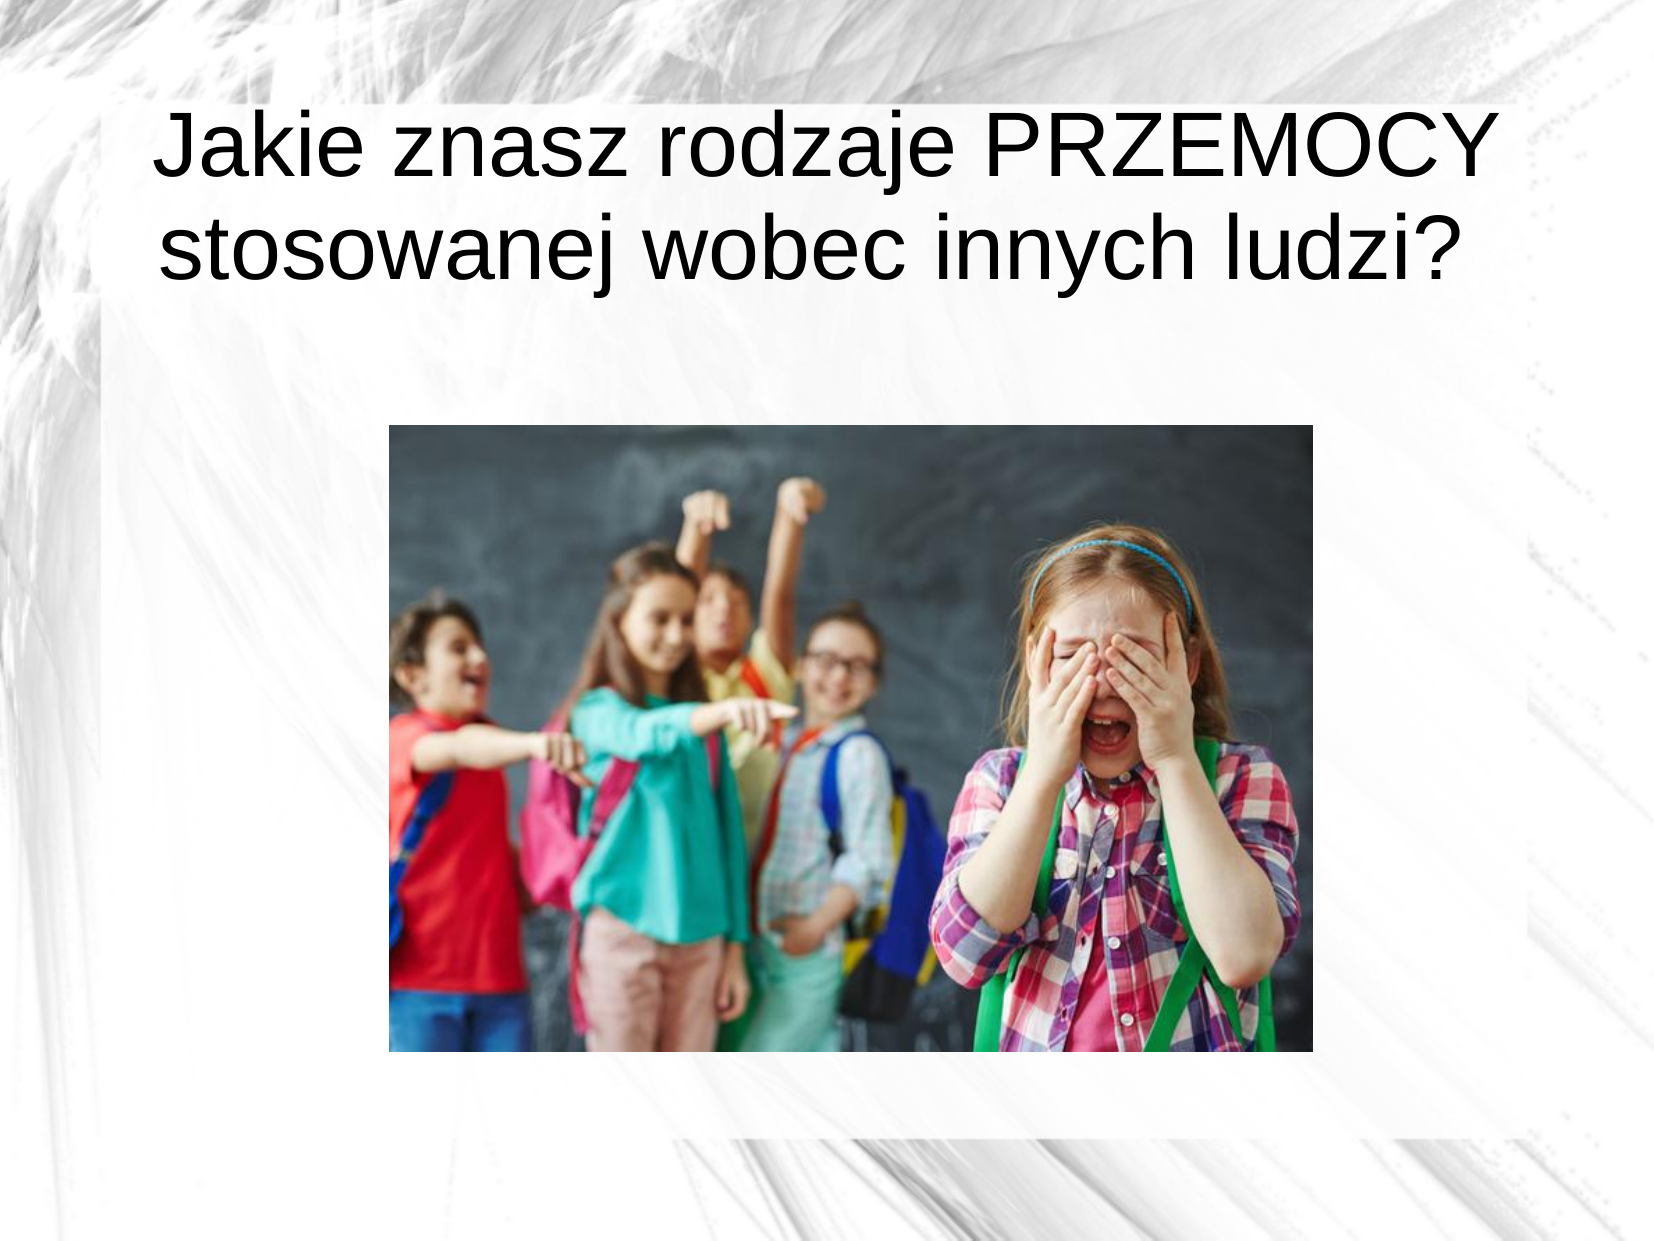

# Jakie znasz rodzaje PRZEMOCY stosowanej wobec innych ludzi?